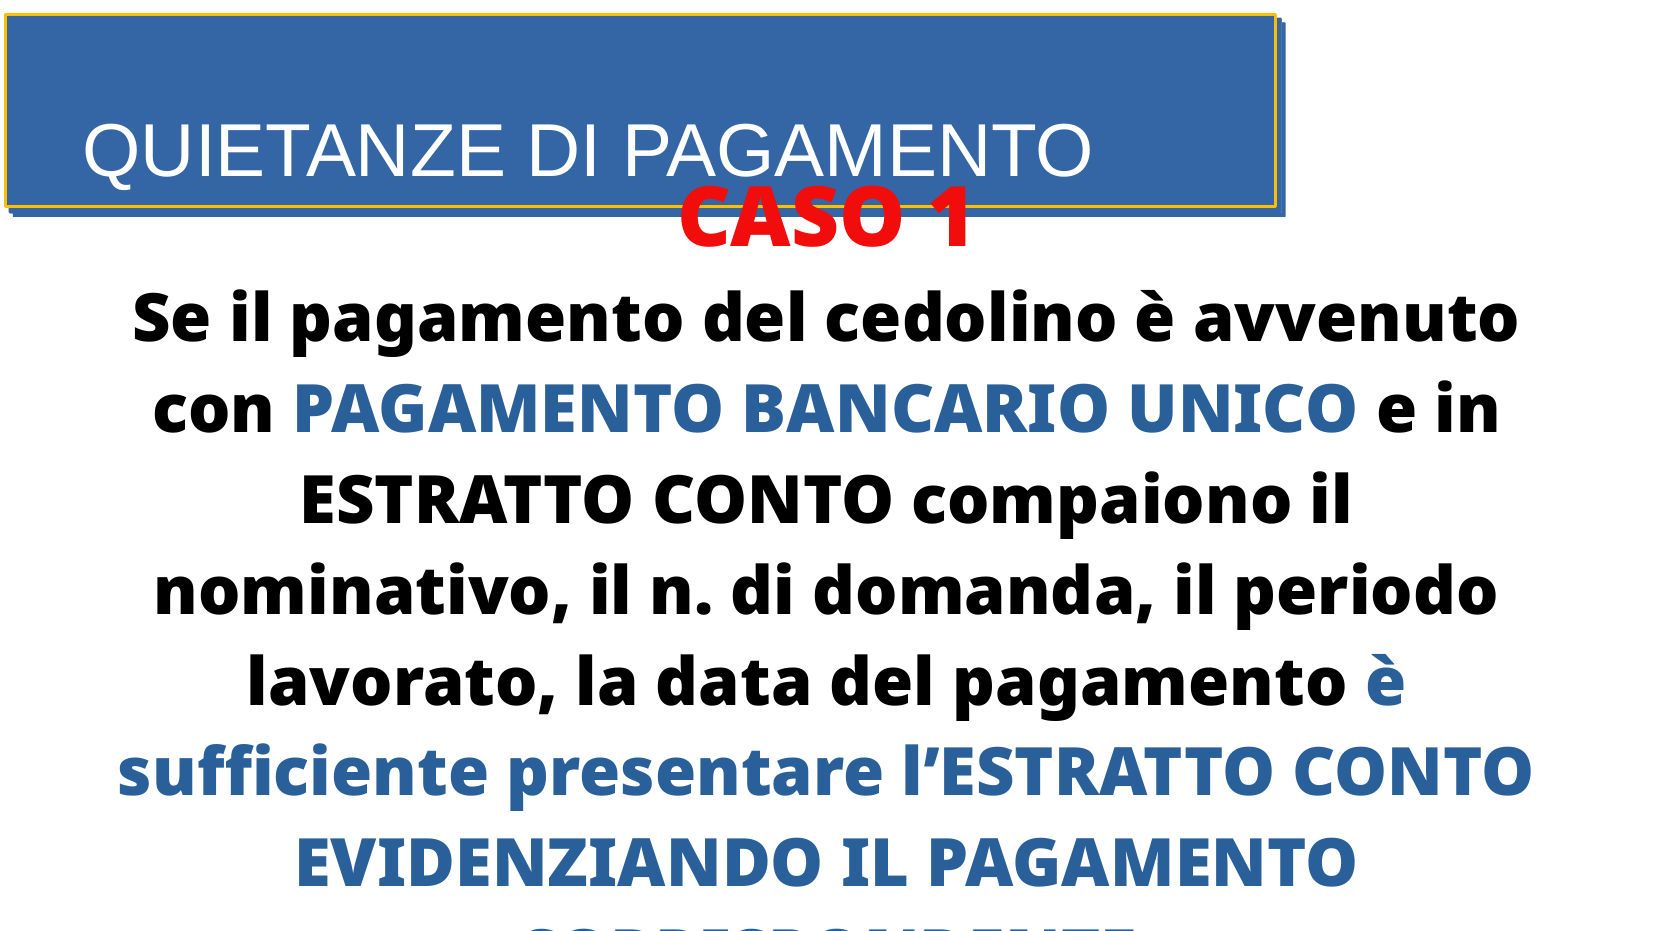

# QUIETANZE DI PAGAMENTO
CASO 1
Se il pagamento del cedolino è avvenuto con PAGAMENTO BANCARIO UNICO e in ESTRATTO CONTO compaiono il nominativo, il n. di domanda, il periodo lavorato, la data del pagamento è sufficiente presentare l’ESTRATTO CONTO EVIDENZIANDO IL PAGAMENTO CORRISPONDENTE